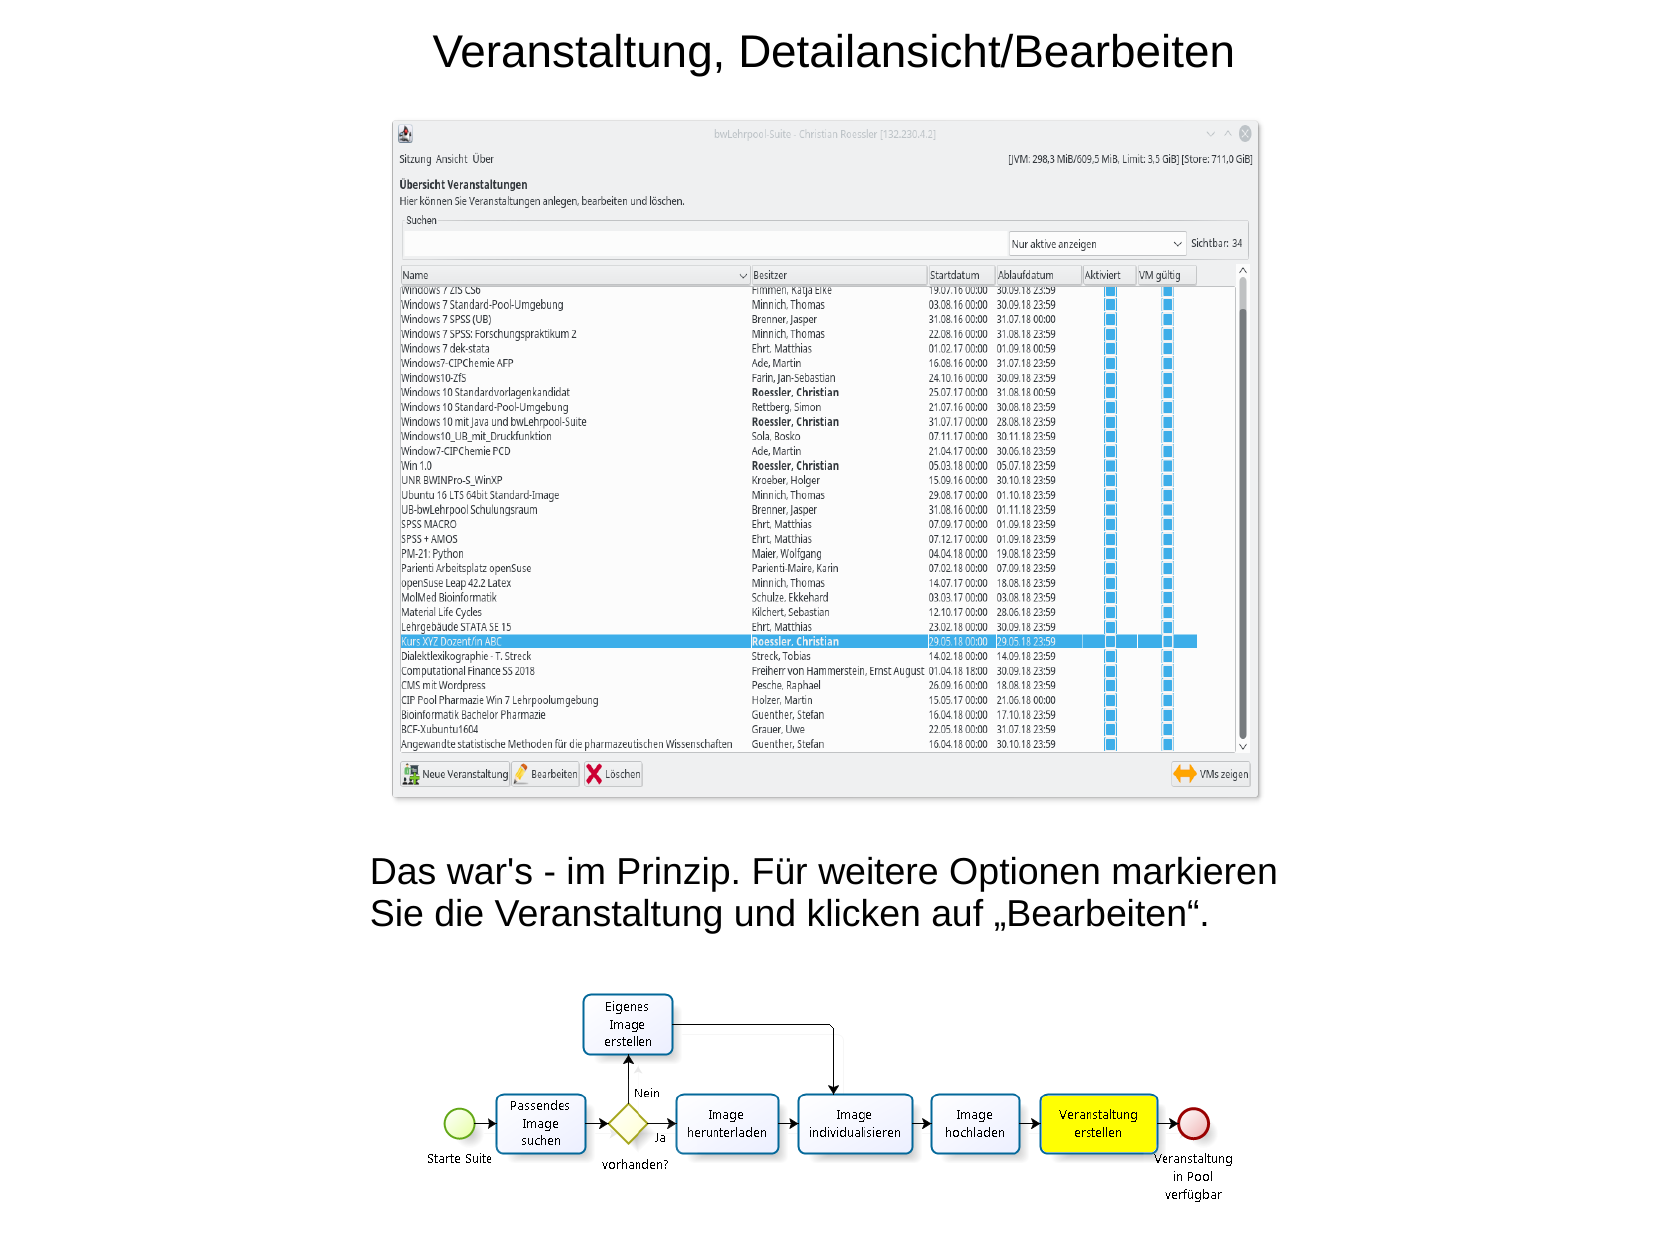

# Veranstaltung, Detailansicht/Bearbeiten
Das war's - im Prinzip. Für weitere Optionen markieren Sie die Veranstaltung und klicken auf „Bearbeiten“.